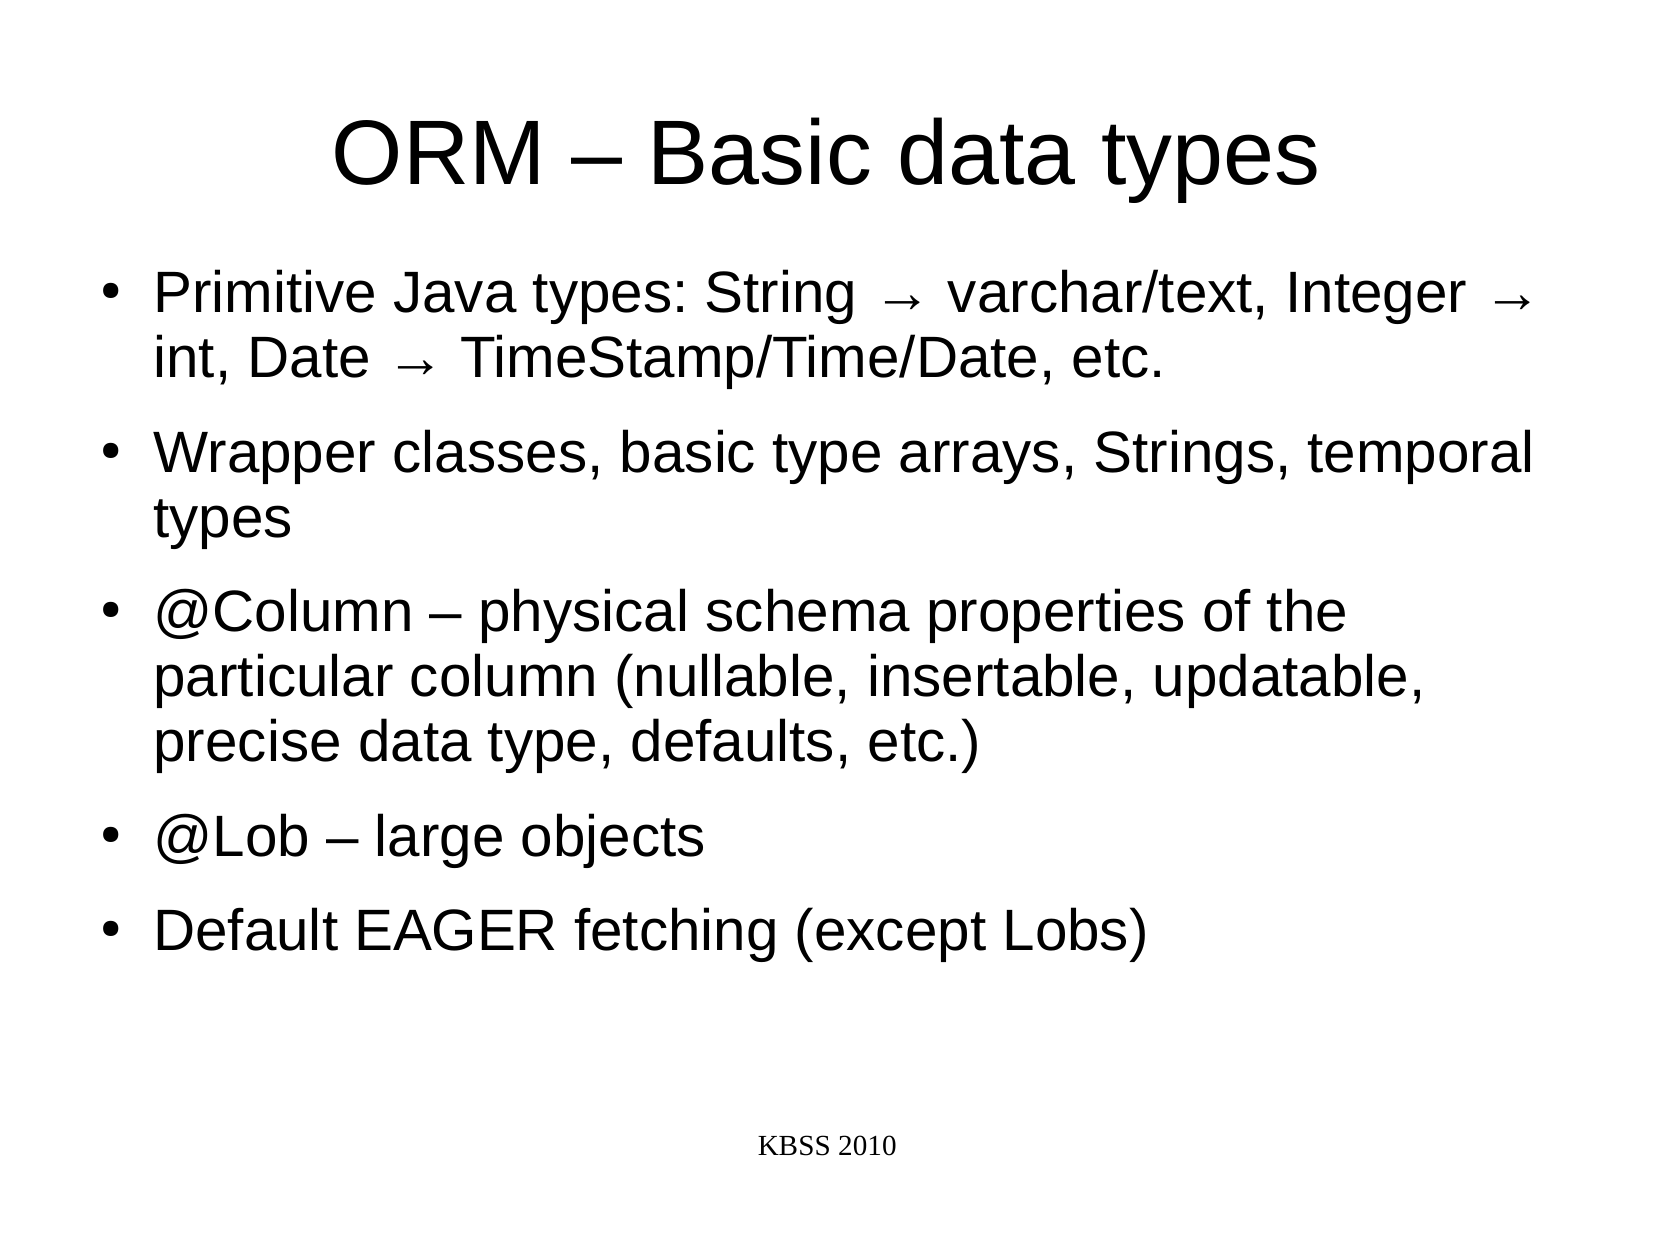

# ORM – Basic data types
Primitive Java types: String → varchar/text, Integer → int, Date → TimeStamp/Time/Date, etc.
Wrapper classes, basic type arrays, Strings, temporal types
@Column – physical schema properties of the particular column (nullable, insertable, updatable, precise data type, defaults, etc.)
@Lob – large objects
Default EAGER fetching (except Lobs)
KBSS 2010